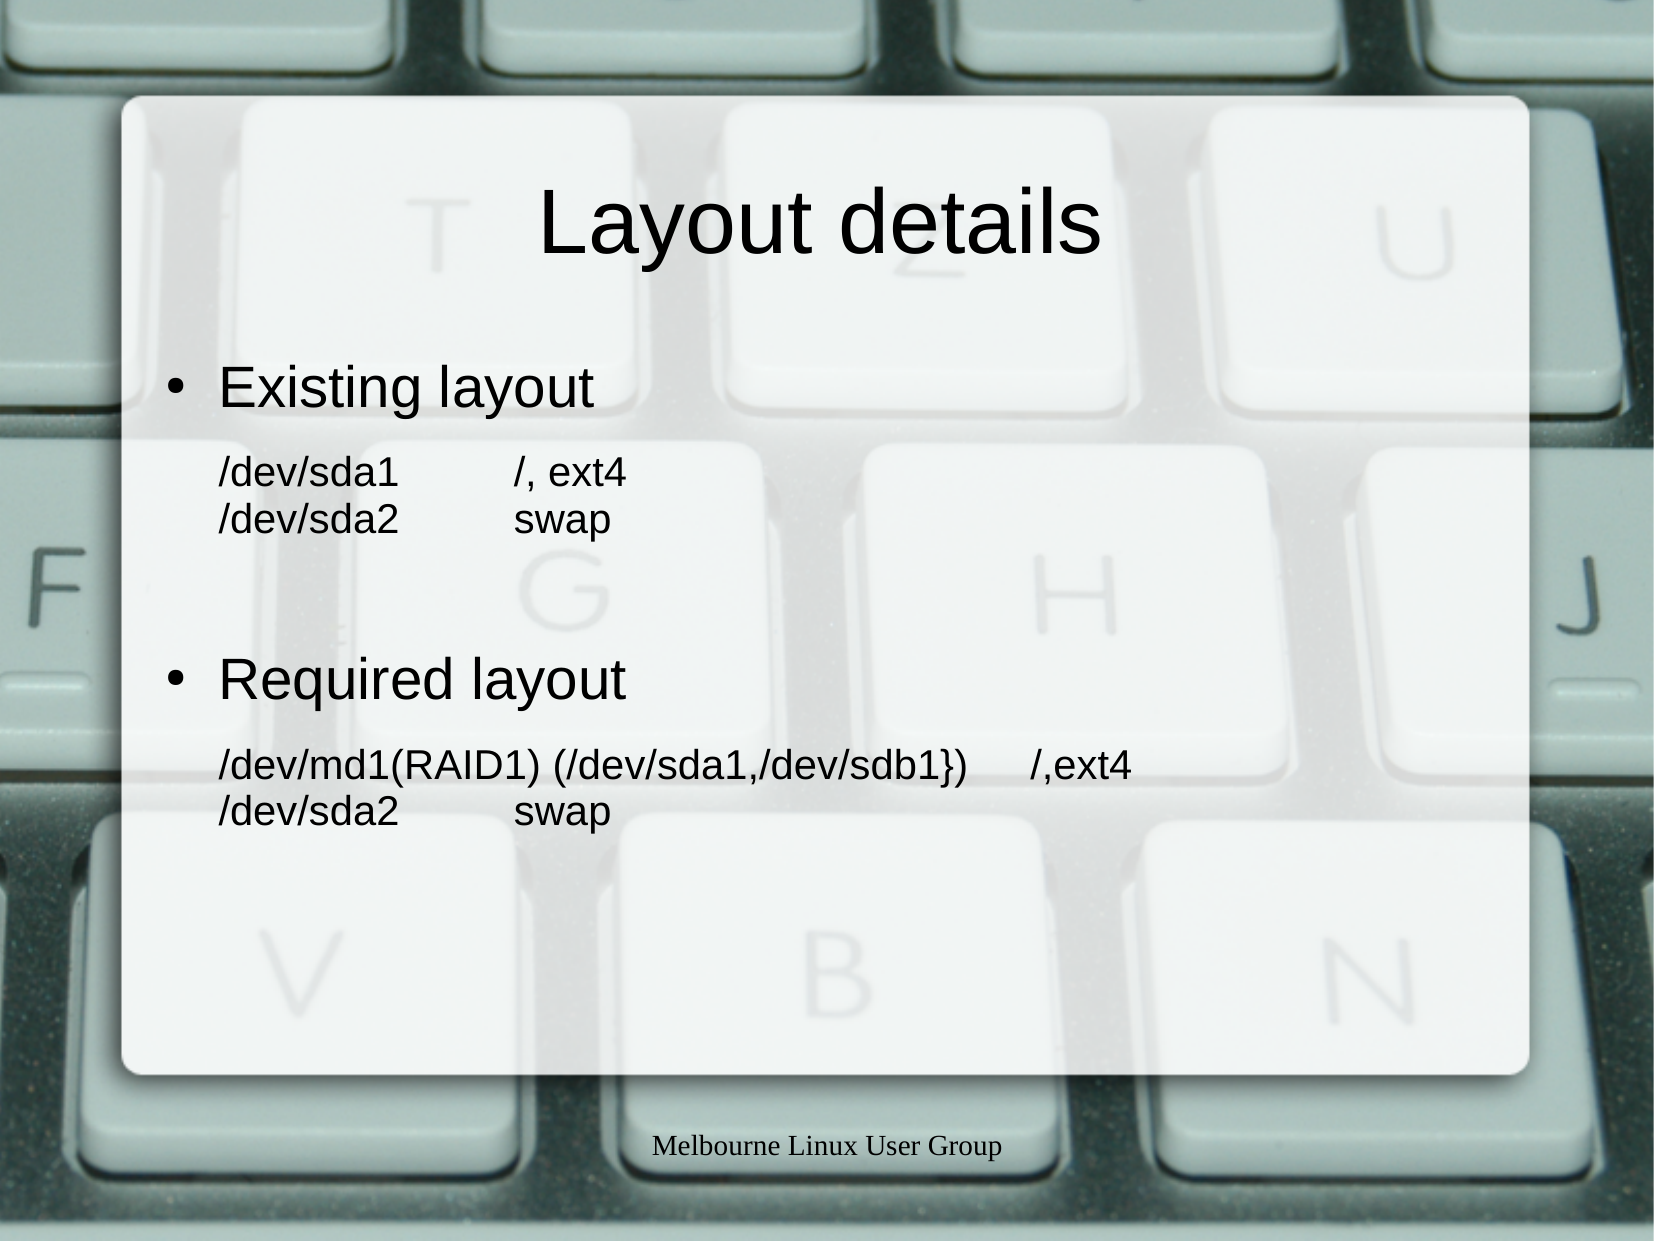

# Layout details
Existing layout
/dev/sda1 		/, ext4
/dev/sda2		swap
Required layout
/dev/md1(RAID1) (/dev/sda1,/dev/sdb1})	/,ext4
/dev/sda2		swap
Melbourne Linux User Group